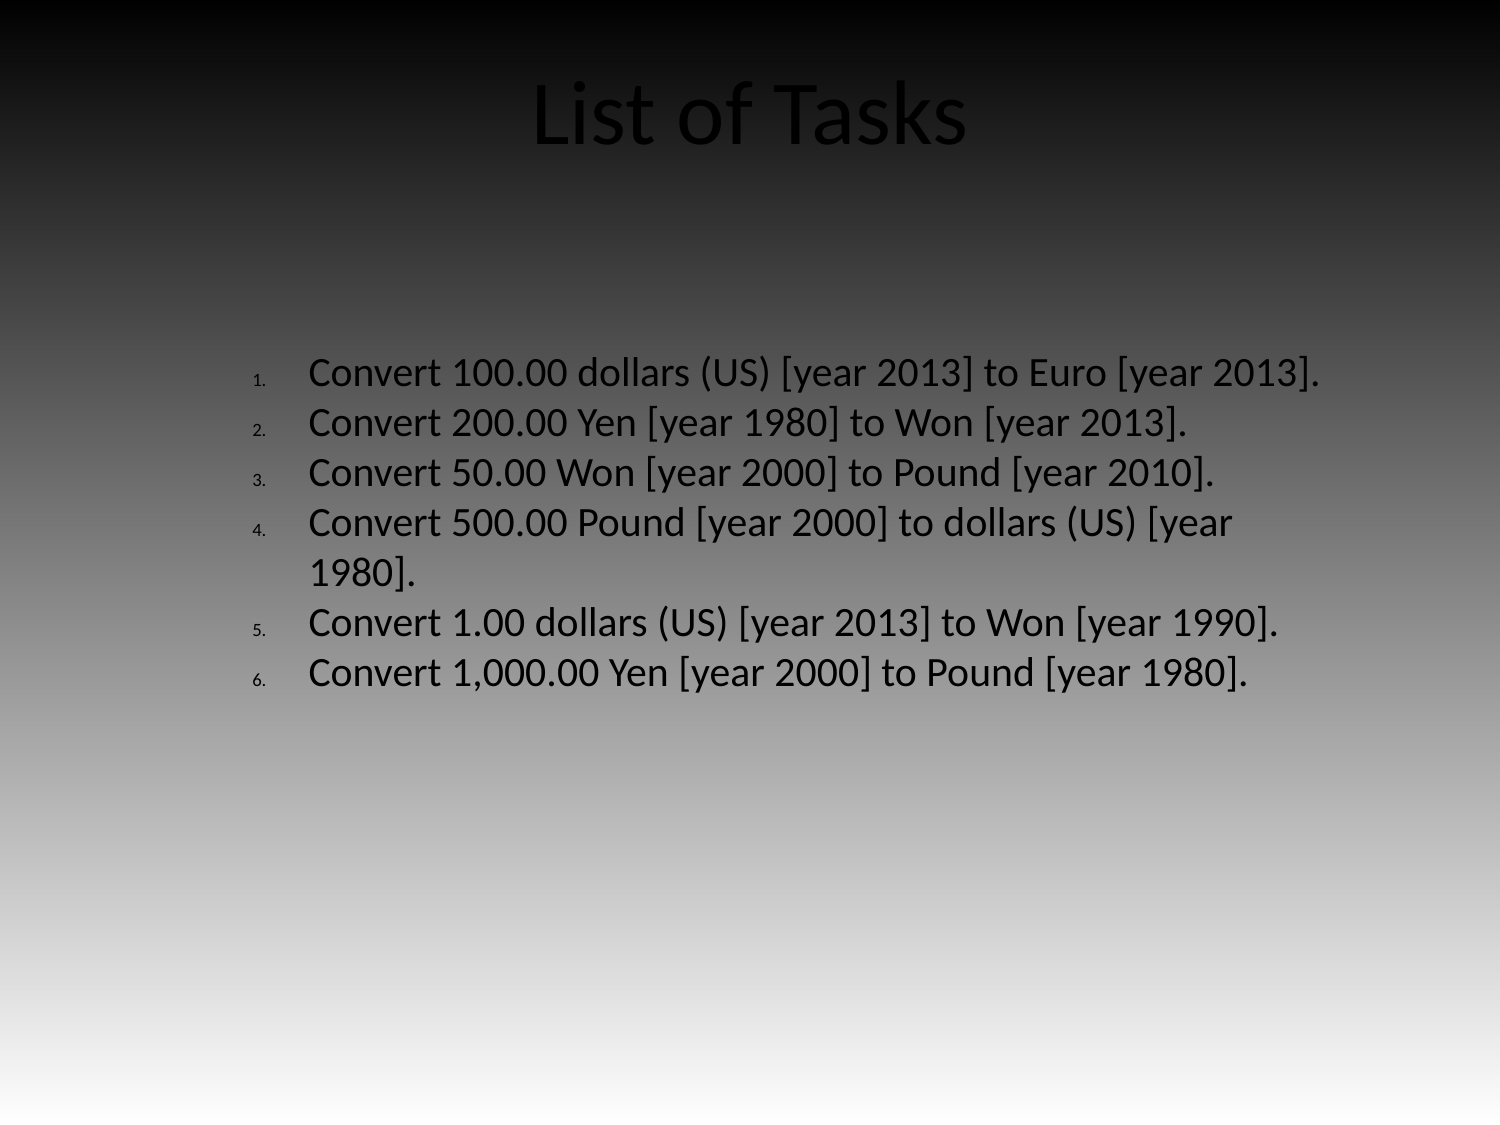

# List of Tasks
Convert 100.00 dollars (US) [year 2013] to Euro [year 2013].
Convert 200.00 Yen [year 1980] to Won [year 2013].
Convert 50.00 Won [year 2000] to Pound [year 2010].
Convert 500.00 Pound [year 2000] to dollars (US) [year 1980].
Convert 1.00 dollars (US) [year 2013] to Won [year 1990].
Convert 1,000.00 Yen [year 2000] to Pound [year 1980].